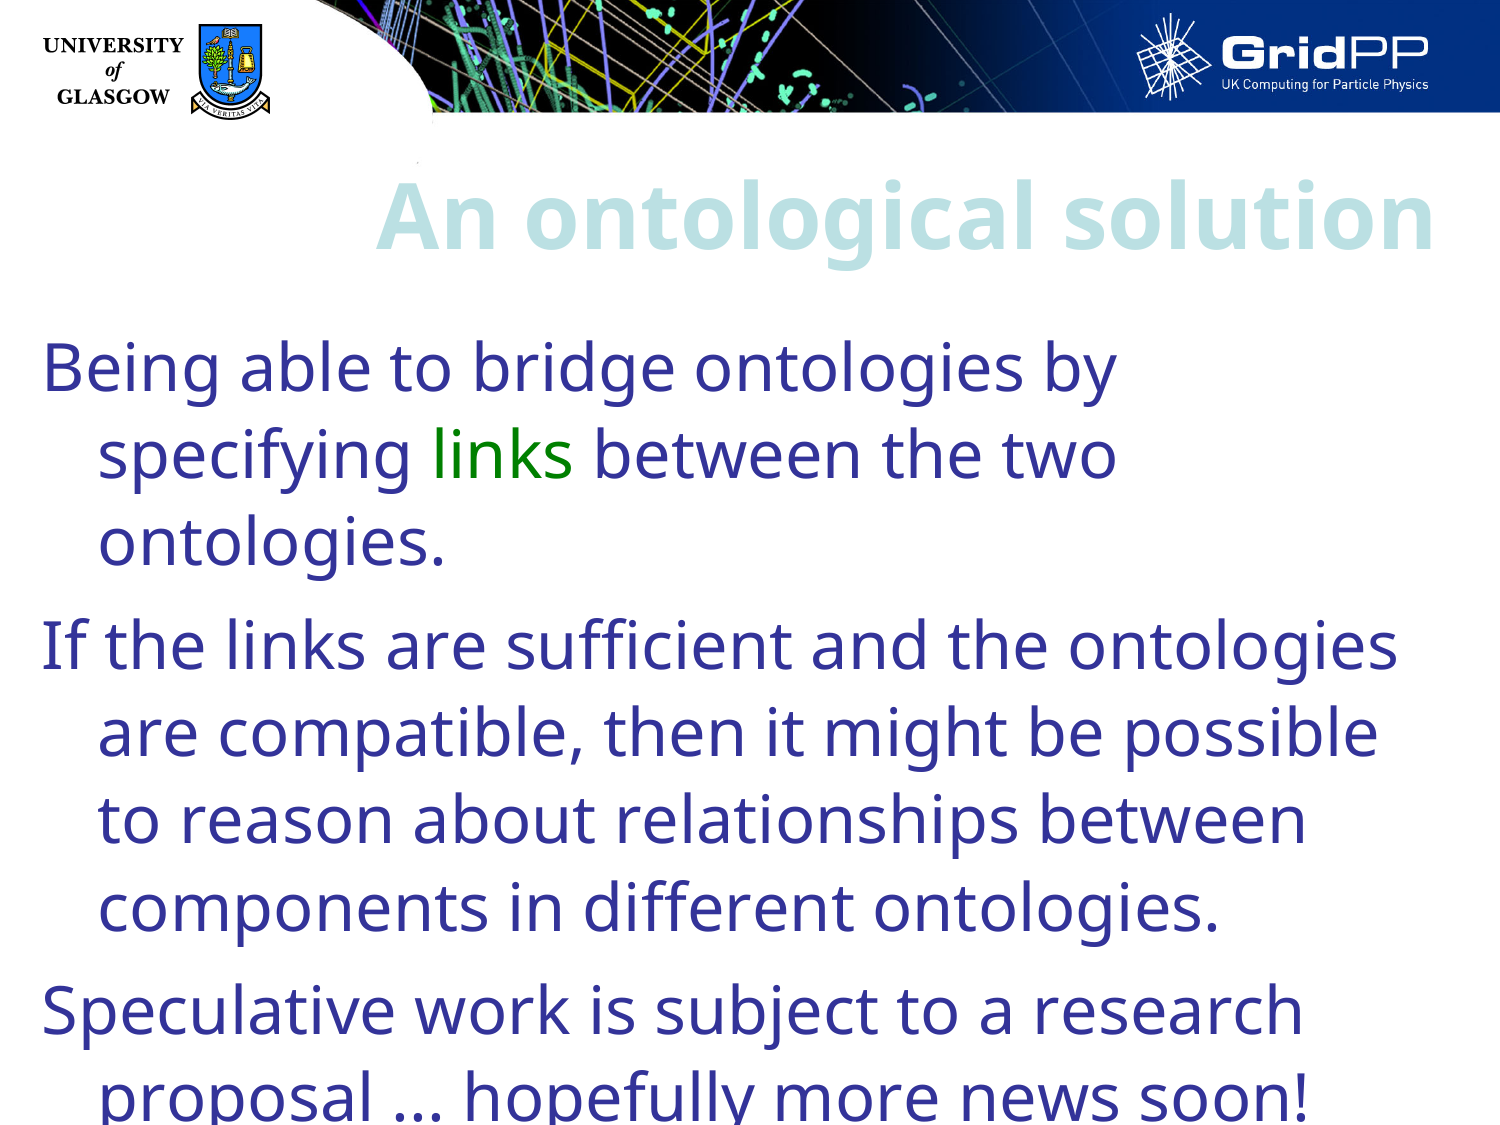

# An ontological solution
Being able to bridge ontologies by specifying links between the two ontologies.
If the links are sufficient and the ontologies are compatible, then it might be possible to reason about relationships between components in different ontologies.
Speculative work is subject to a research proposal ... hopefully more news soon!